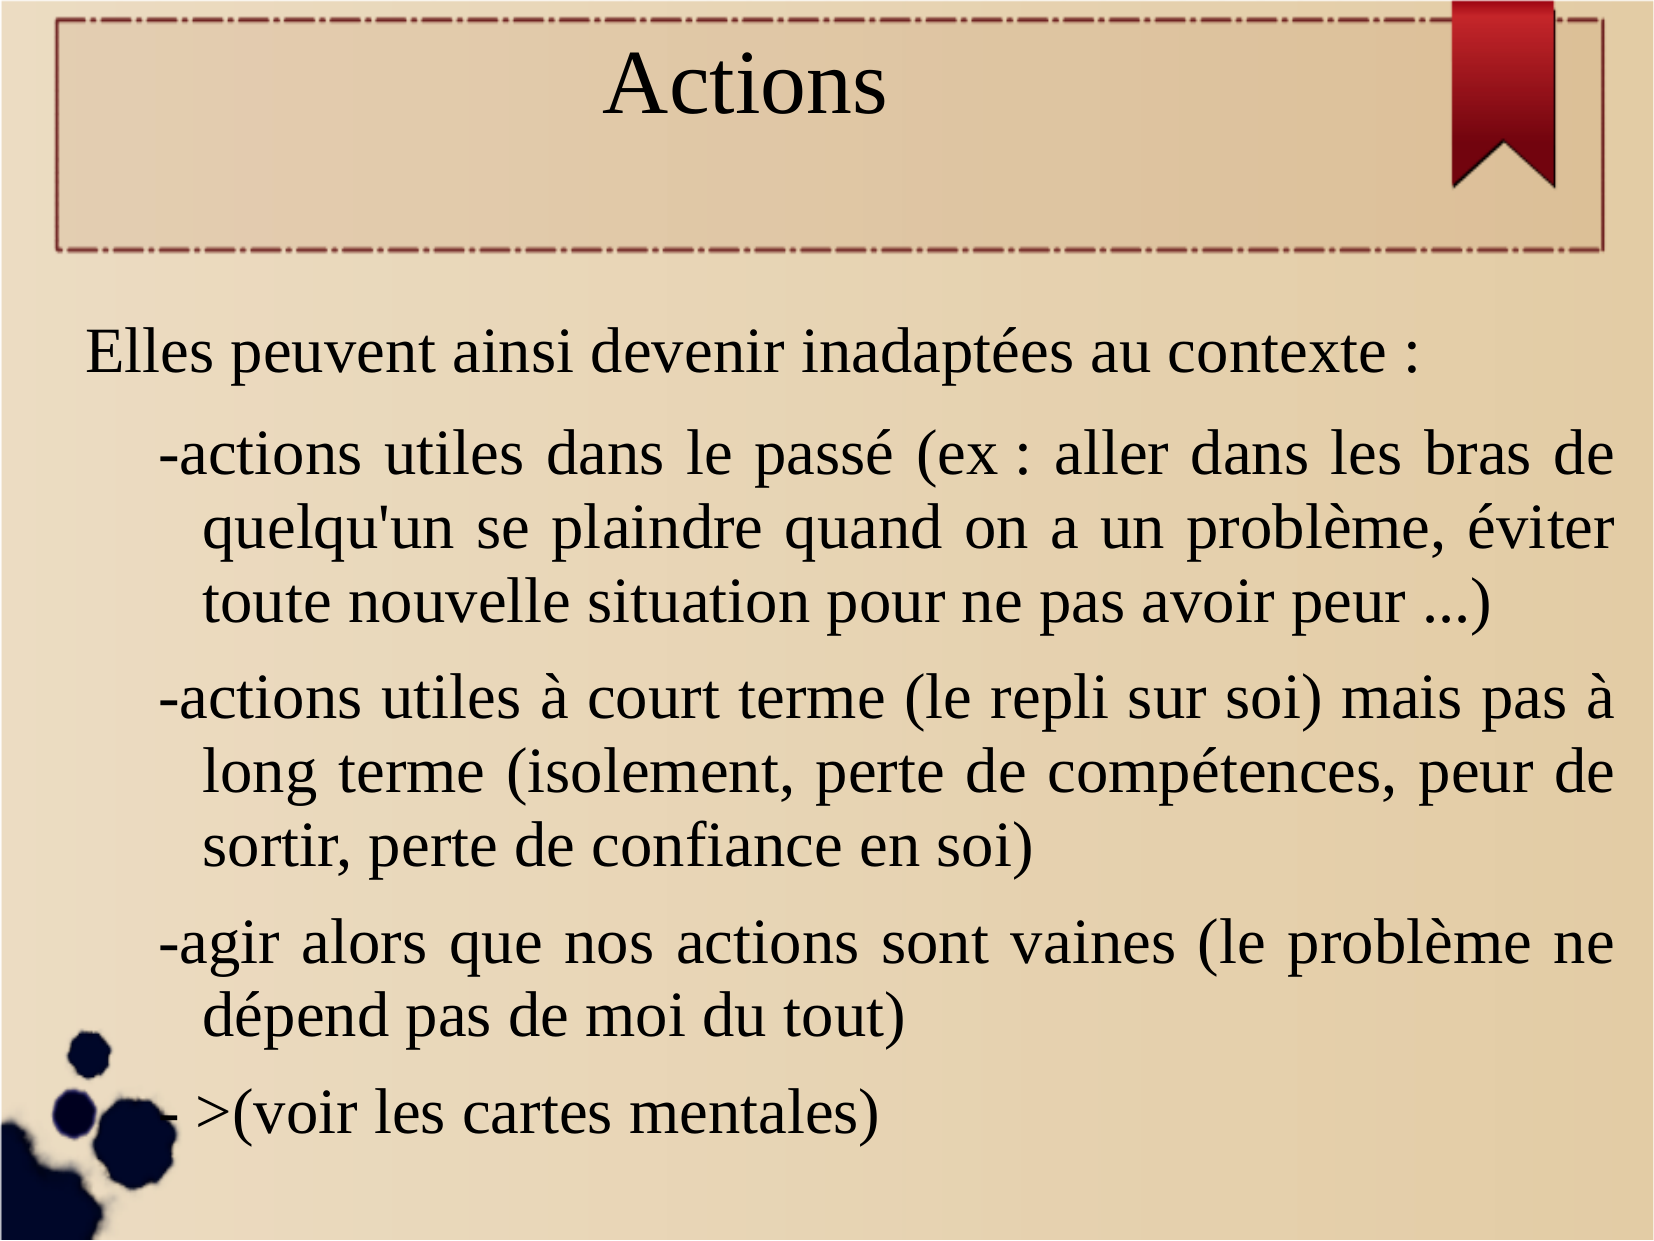

# Actions
Elles peuvent ainsi devenir inadaptées au contexte :
-actions utiles dans le passé (ex : aller dans les bras de quelqu'un se plaindre quand on a un problème, éviter toute nouvelle situation pour ne pas avoir peur ...)
-actions utiles à court terme (le repli sur soi) mais pas à long terme (isolement, perte de compétences, peur de sortir, perte de confiance en soi)
-agir alors que nos actions sont vaines (le problème ne dépend pas de moi du tout)
- >(voir les cartes mentales)